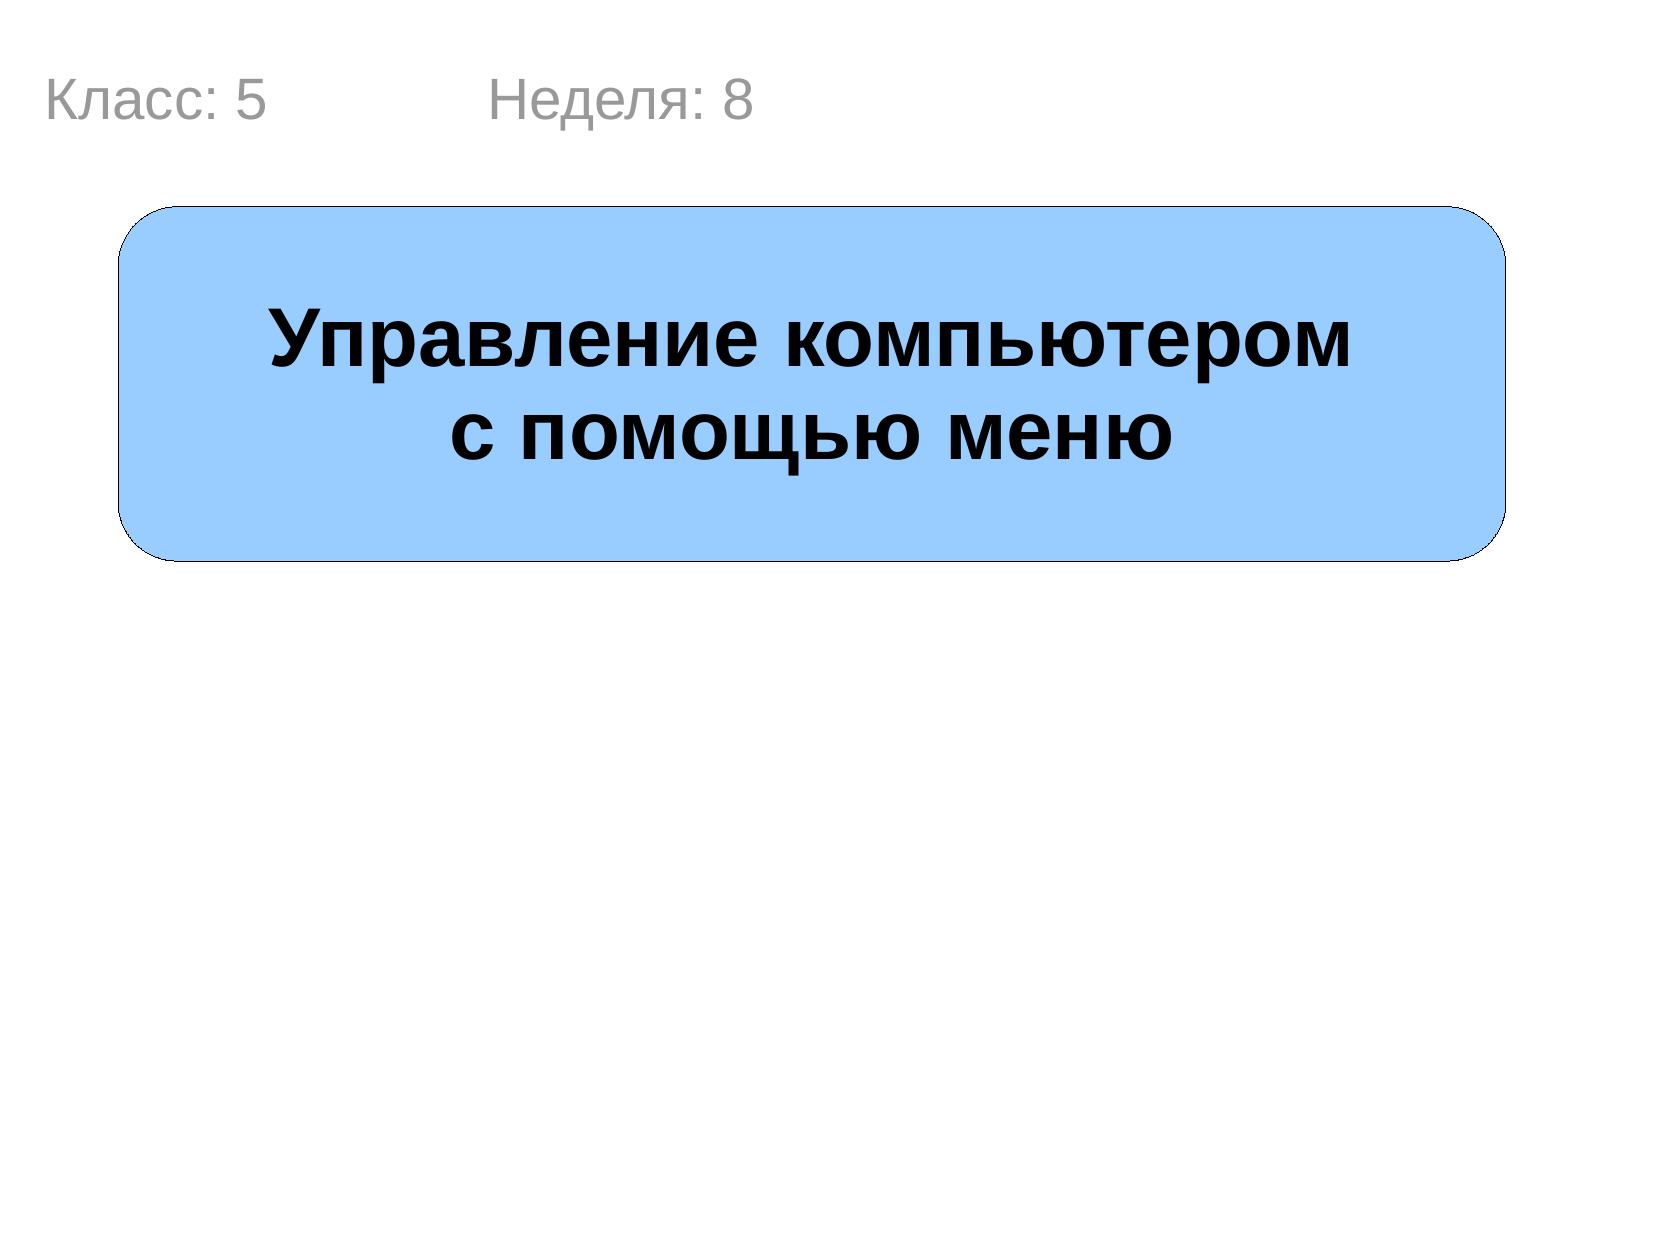

Класс: 5			Неделя: 8
Управление компьютером
с помощью меню